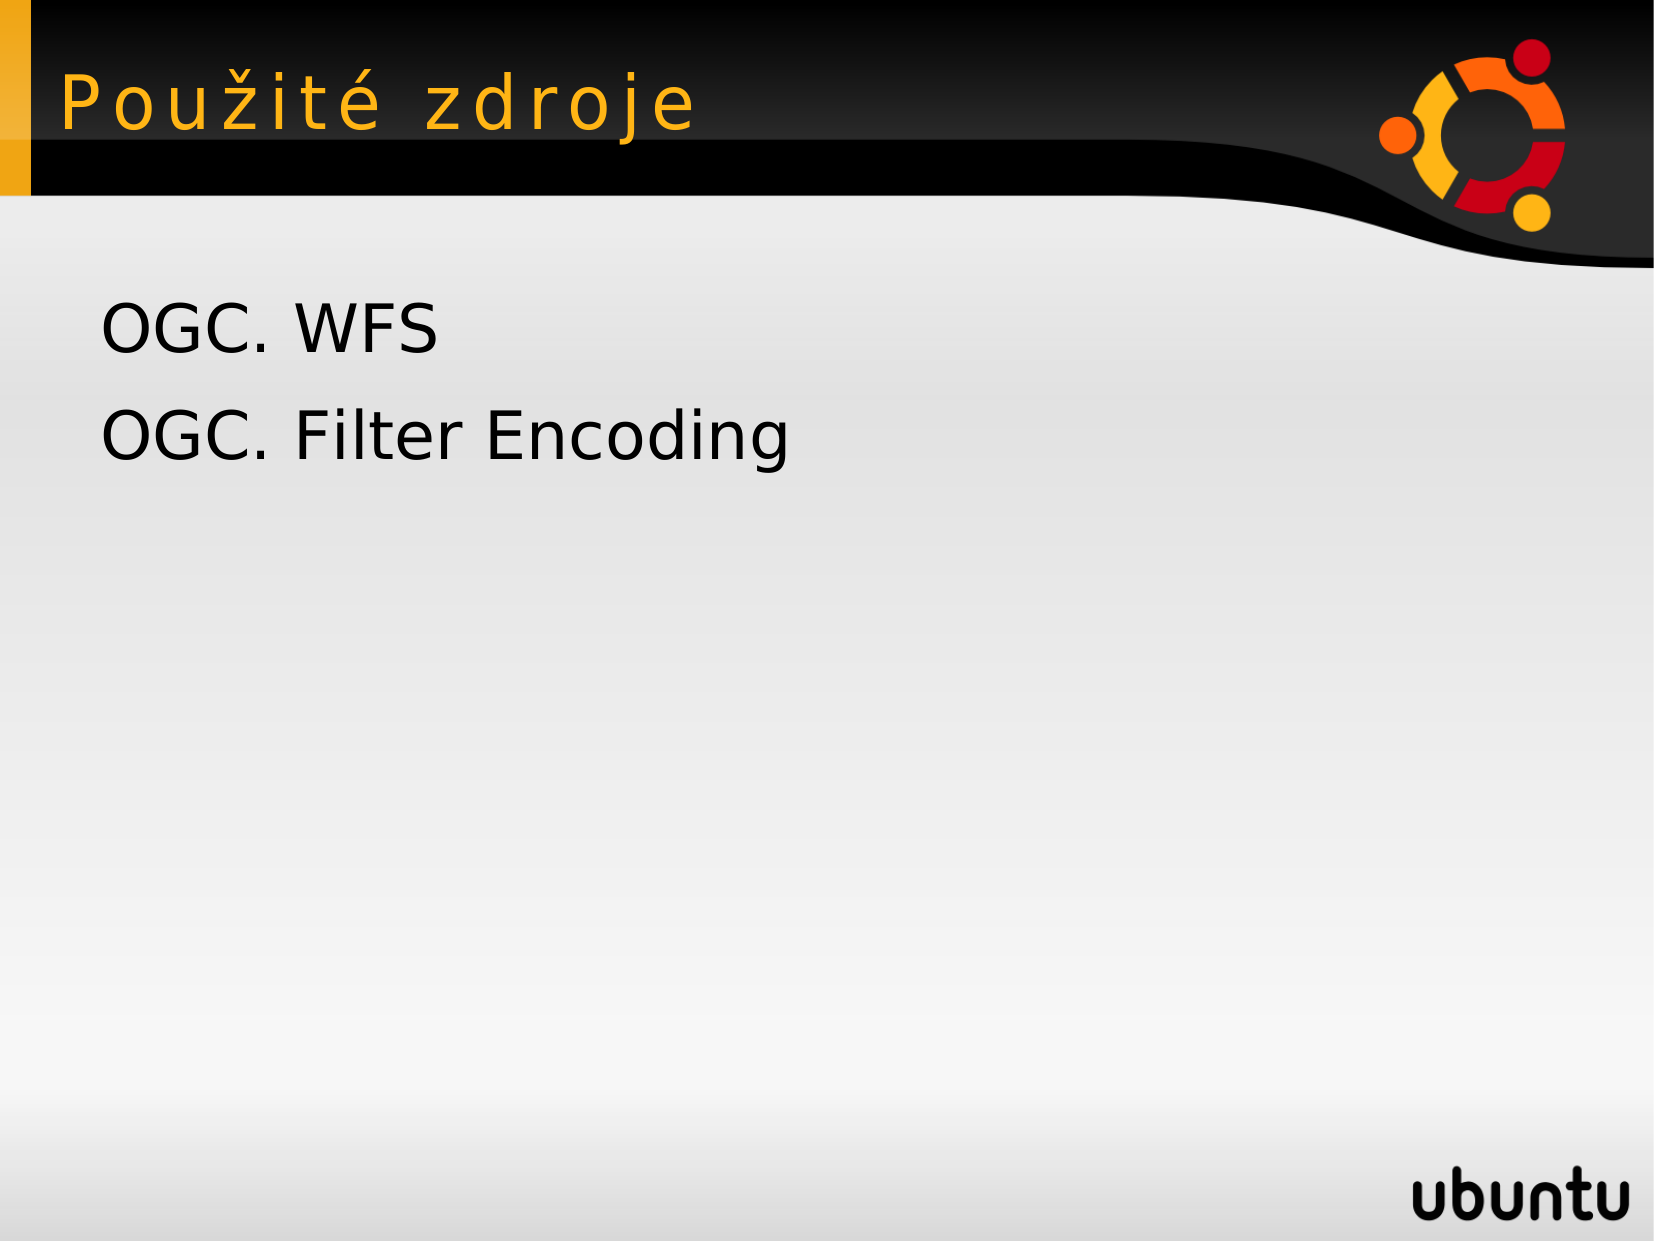

# Použité zdroje
OGC. WFS
OGC. Filter Encoding